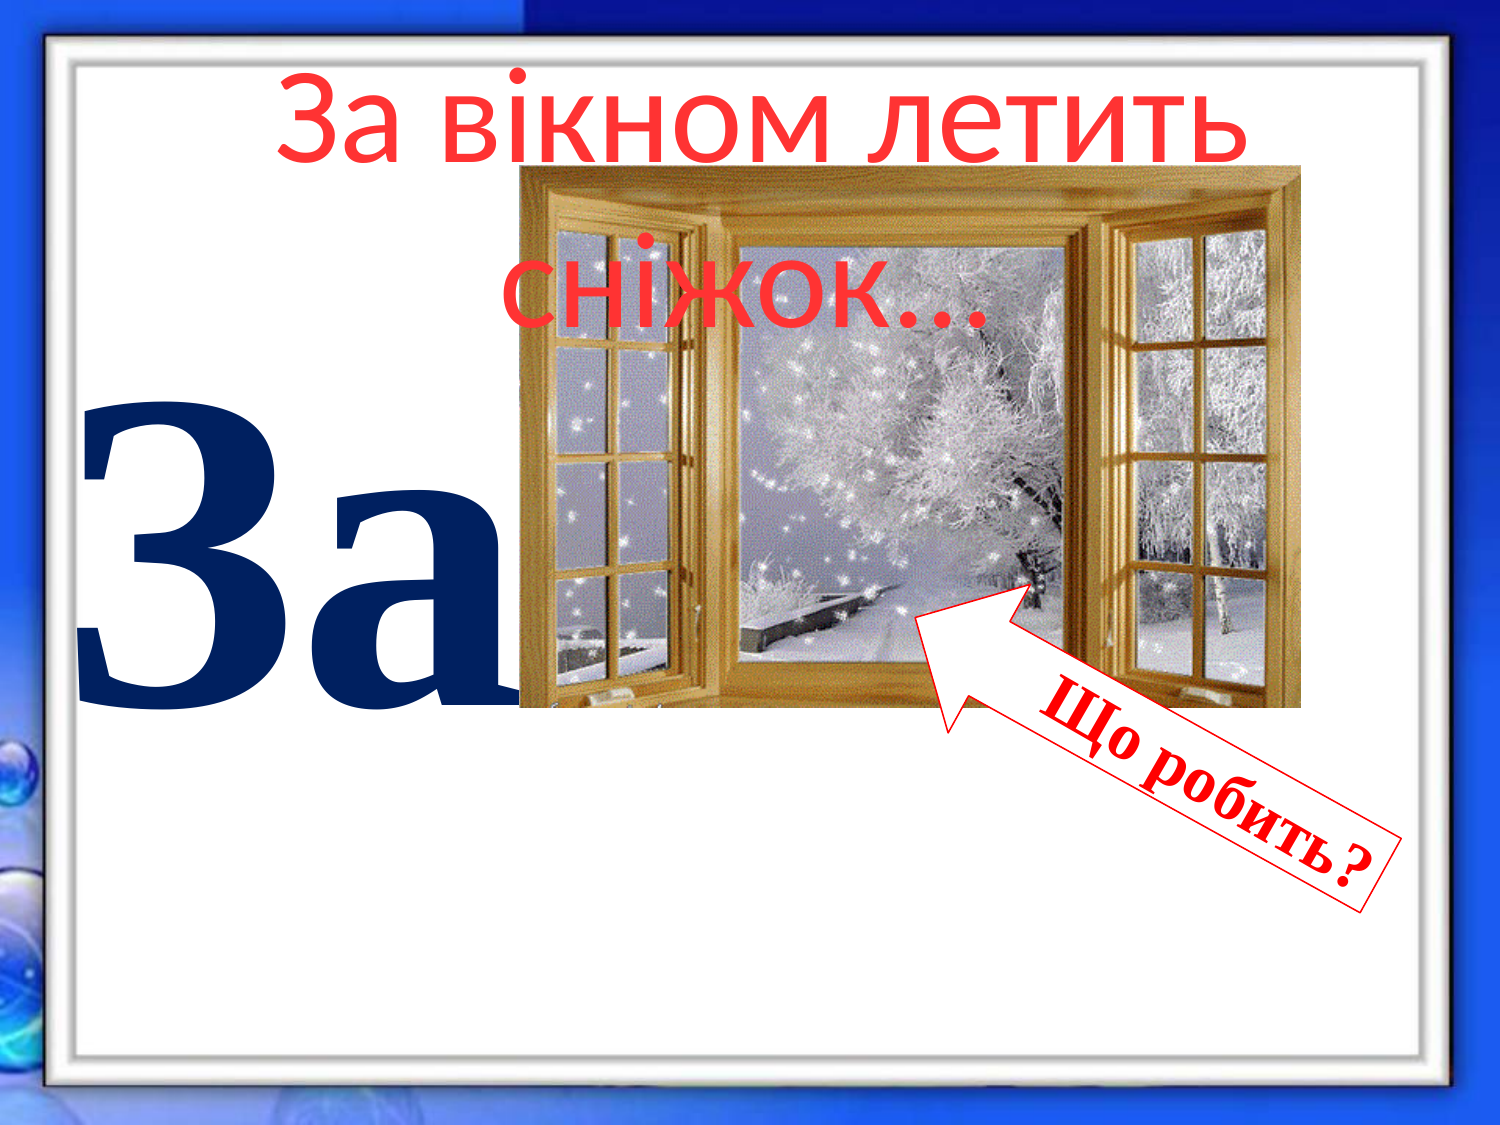

# За вікном летить сніжок...
За
Що робить?